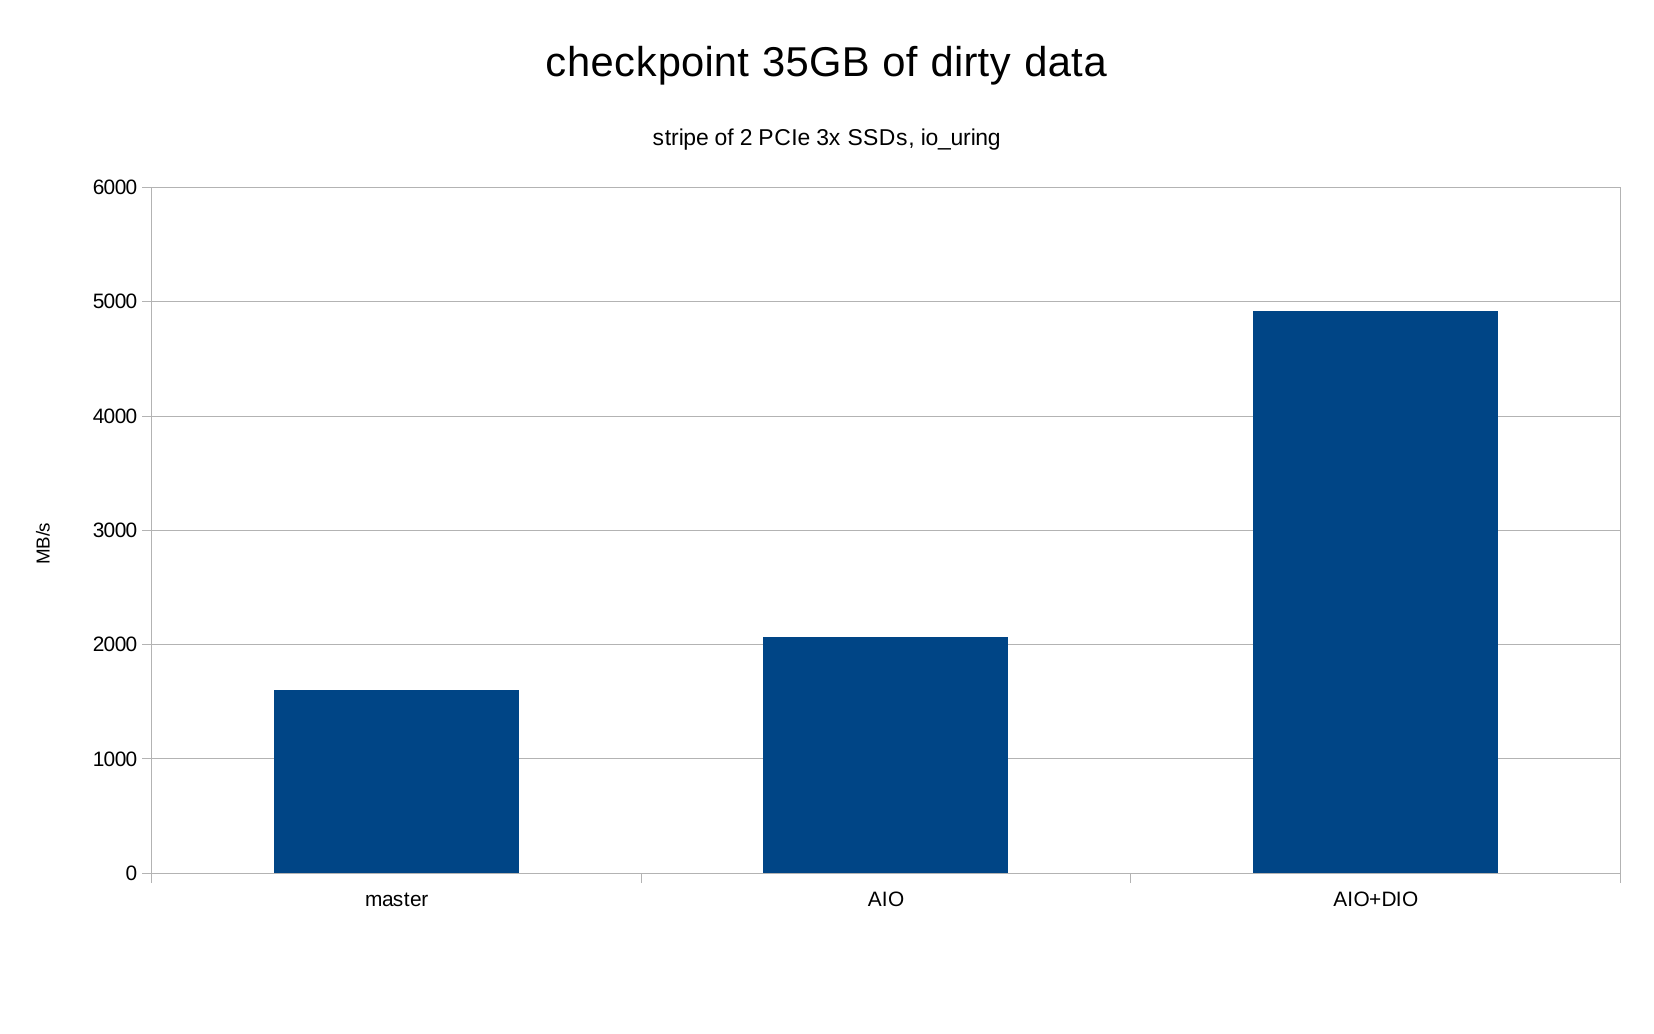

### Chart: checkpoint 35GB of dirty data
stripe of 2 PCIe 3x SSDs, io_uring
| Category | Column B |
|---|---|
| master | 1601.0 |
| AIO | 2069.0 |
| AIO+DIO | 4922.0 |